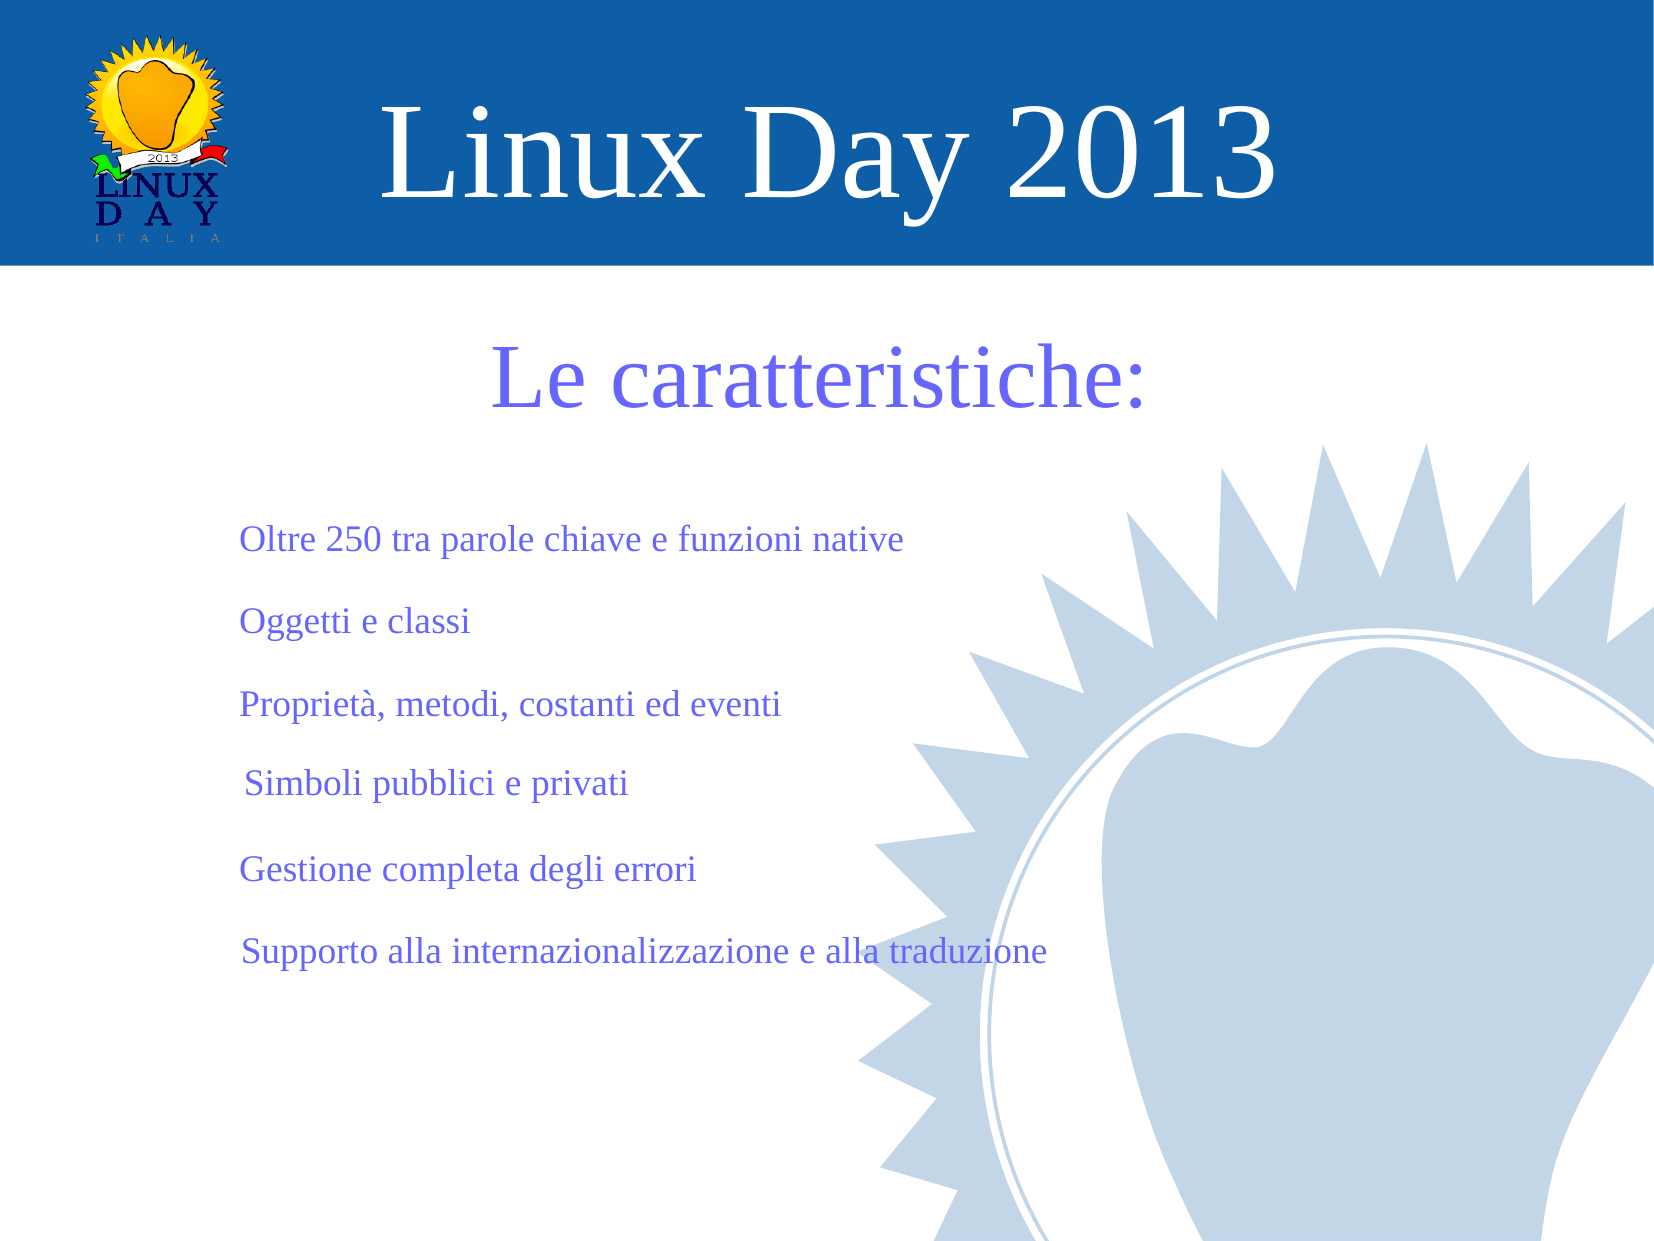

# Linux Day 2013
Le caratteristiche:
Oltre 250 tra parole chiave e funzioni native
Oggetti e classi
Proprietà, metodi, costanti ed eventi
Simboli pubblici e privati
Gestione completa degli errori
Supporto alla internazionalizzazione e alla traduzione